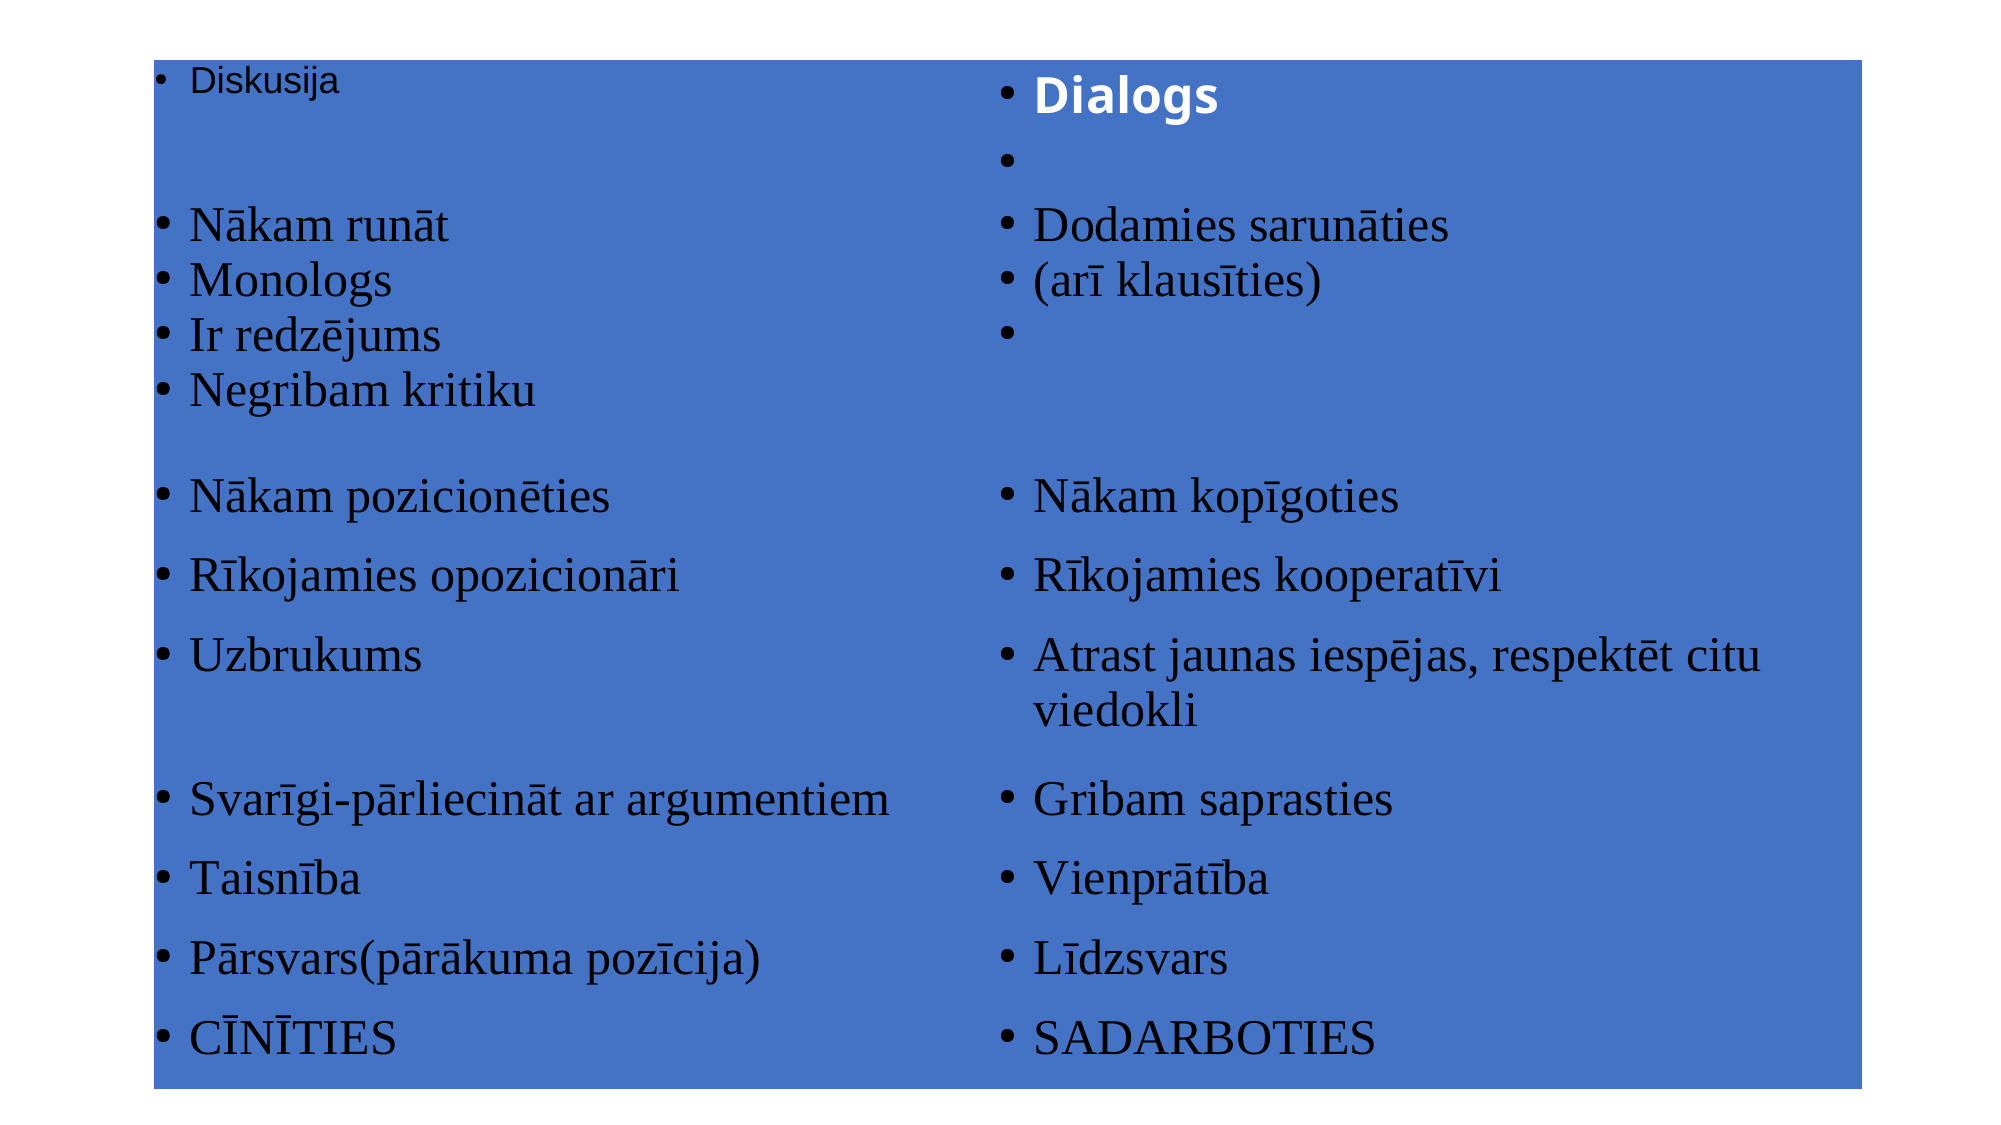

#
| Diskusija | Dialogs |
| --- | --- |
| Nākam runāt Monologs Ir redzējums Negribam kritiku | Dodamies sarunāties (arī klausīties) |
| Nākam pozicionēties | Nākam kopīgoties |
| Rīkojamies opozicionāri | Rīkojamies kooperatīvi |
| Uzbrukums | Atrast jaunas iespējas, respektēt citu viedokli |
| Svarīgi-pārliecināt ar argumentiem | Gribam saprasties |
| Taisnība | Vienprātība |
| Pārsvars(pārākuma pozīcija) | Līdzsvars |
| CĪNĪTIES | SADARBOTIES |